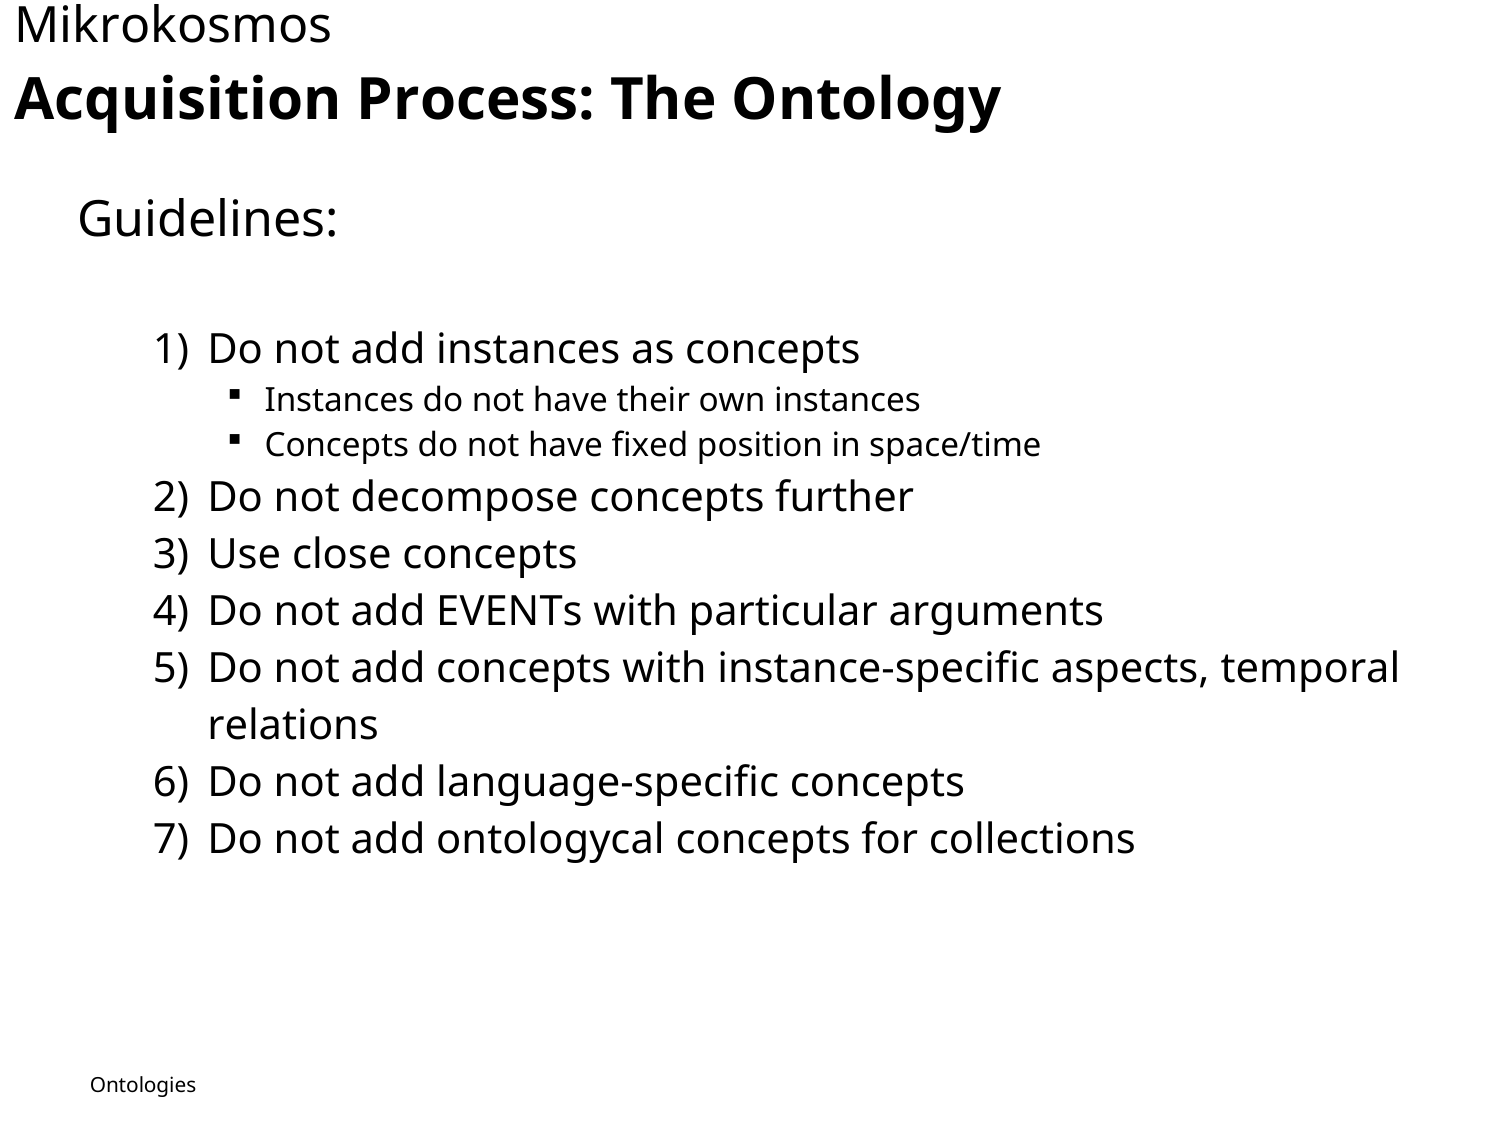

Mikrokosmos
Acquisition Process: The Ontology
# Guidelines:
Do not add instances as concepts
Instances do not have their own instances
Concepts do not have fixed position in space/time
Do not decompose concepts further
Use close concepts
Do not add EVENTs with particular arguments
Do not add concepts with instance-specific aspects, temporal relations
Do not add language-specific concepts
Do not add ontologycal concepts for collections